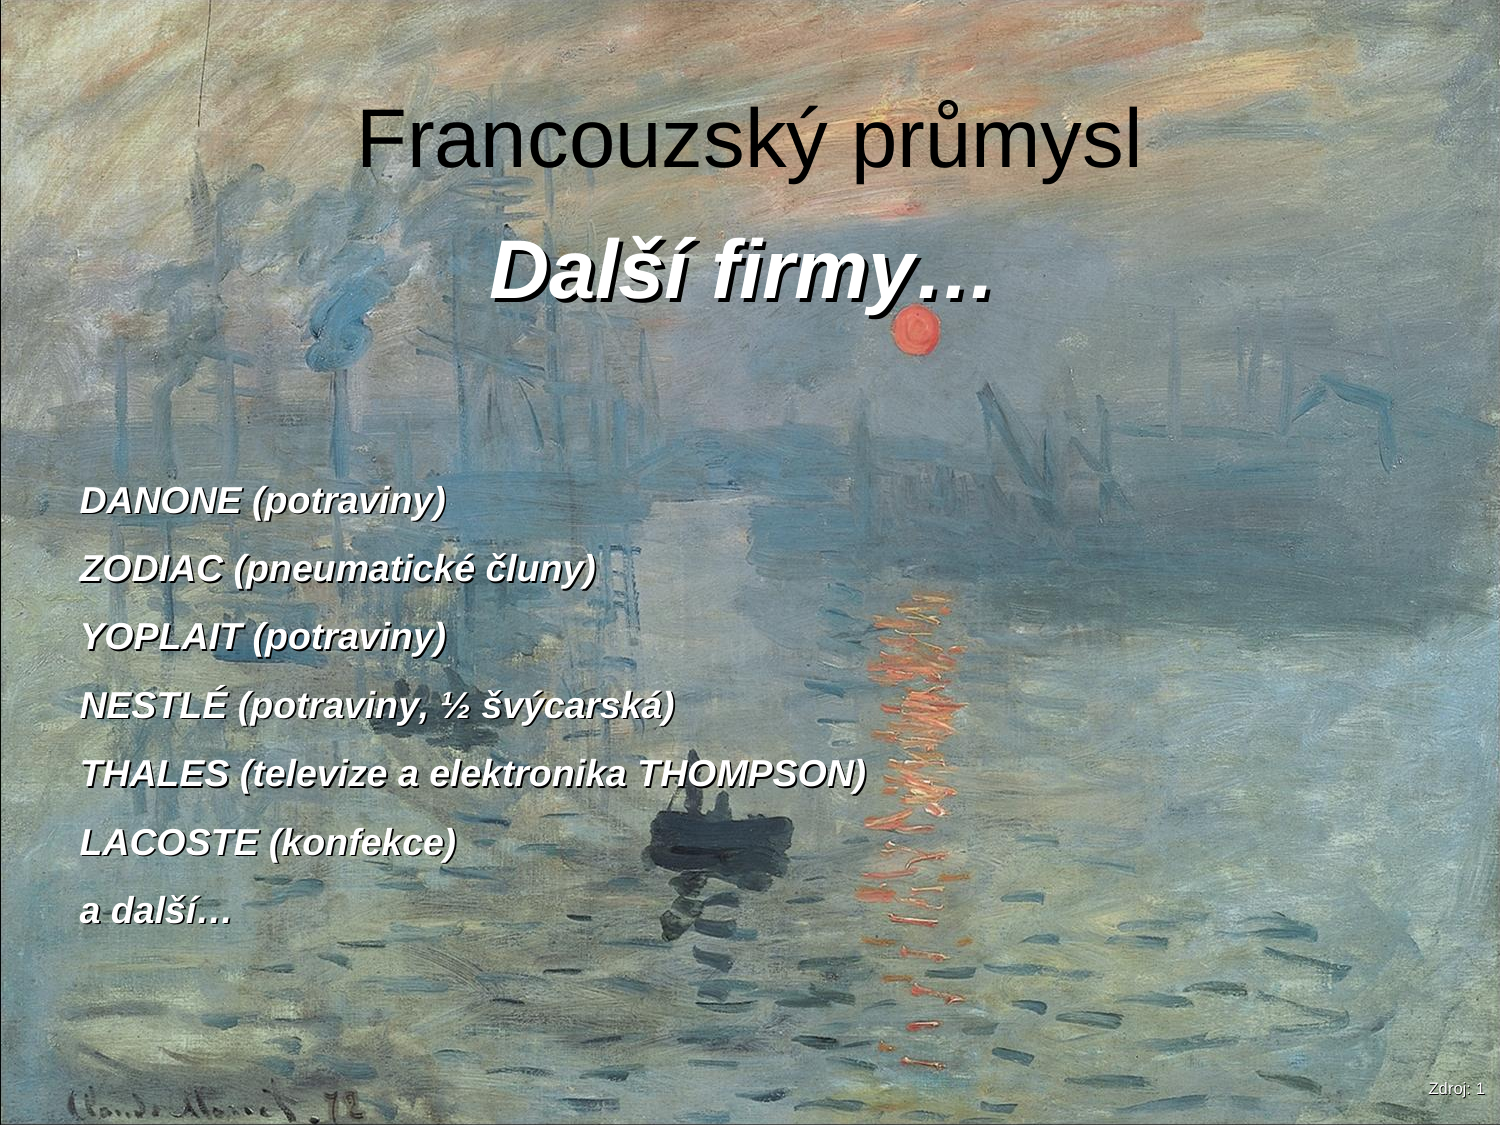

# Francouzský průmysl
Další firmy…
DANONE (potraviny)
ZODIAC (pneumatické čluny)
YOPLAIT (potraviny)
NESTLÉ (potraviny, ½ švýcarská)
THALES (televize a elektronika THOMPSON)
LACOSTE (konfekce)
a další…
Zdroj: 1